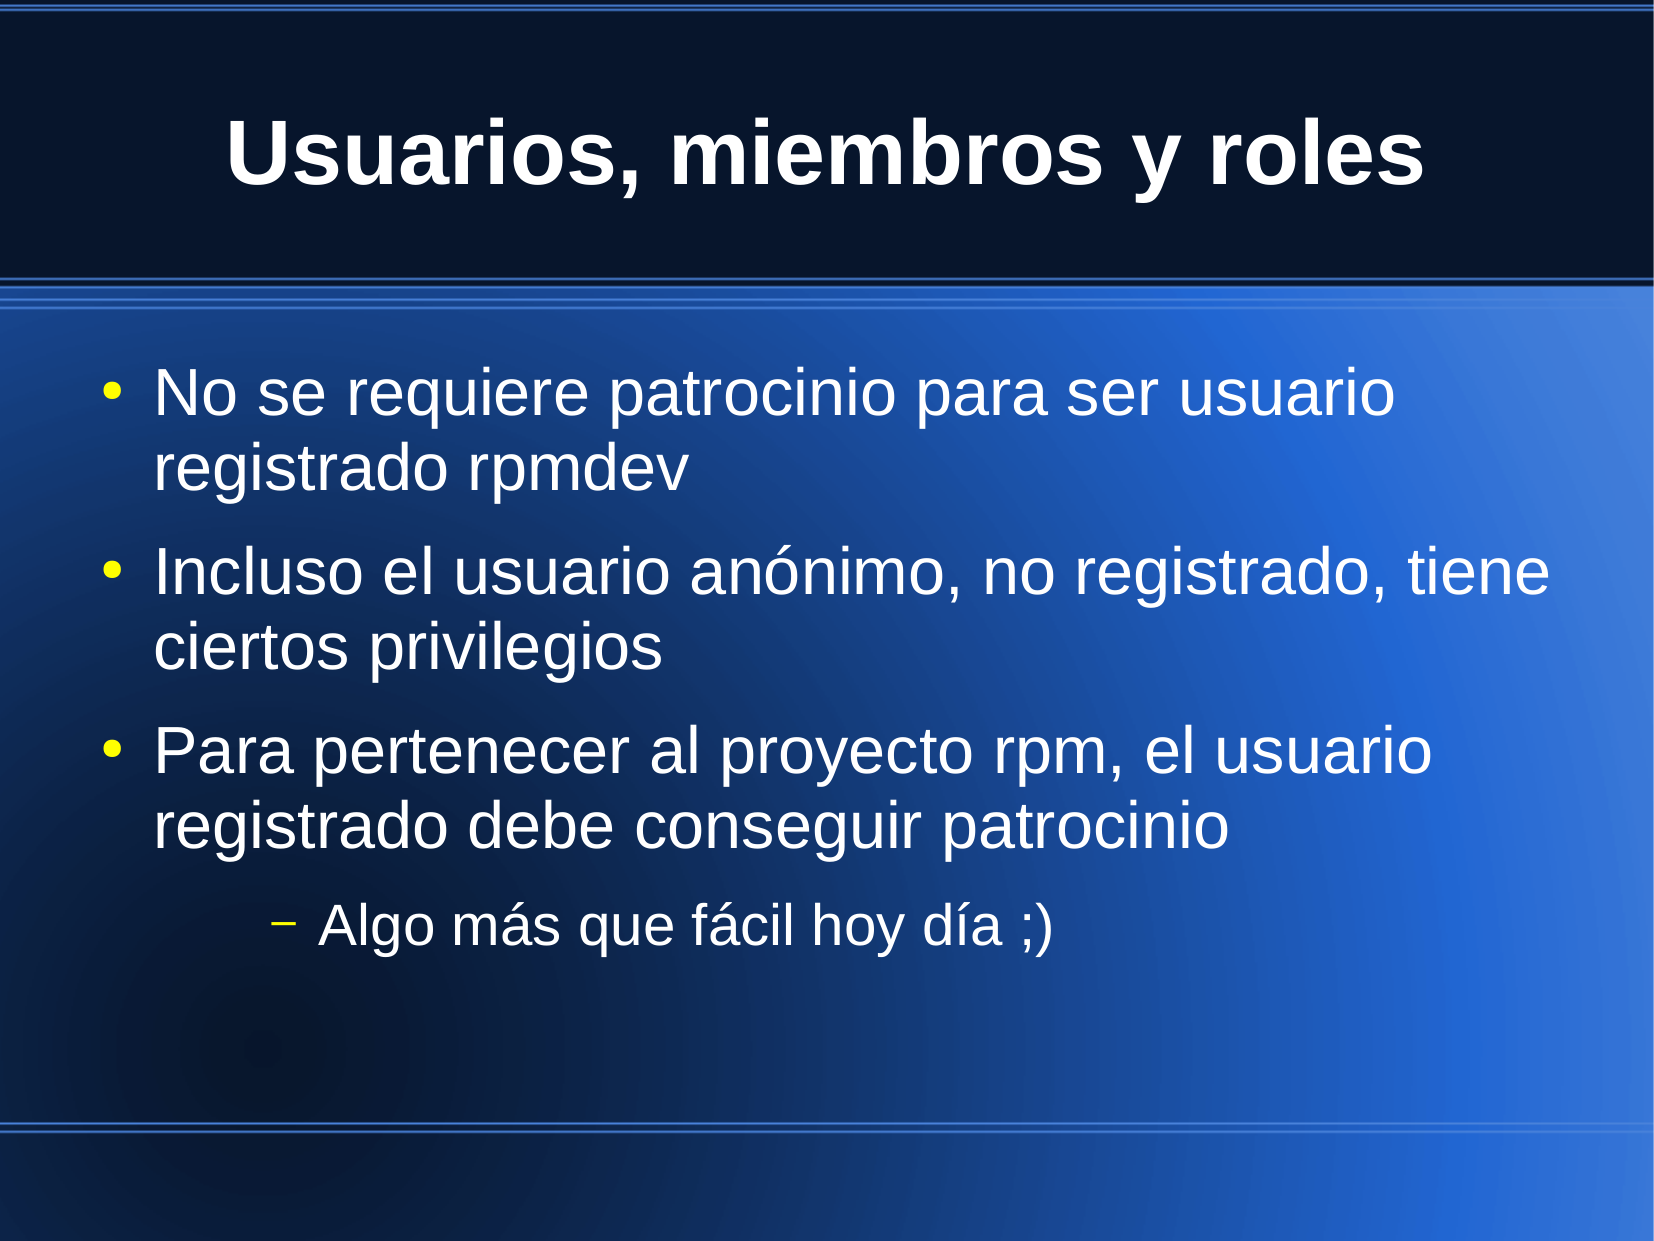

# Usuarios, miembros y roles
No se requiere patrocinio para ser usuario registrado rpmdev
Incluso el usuario anónimo, no registrado, tiene ciertos privilegios
Para pertenecer al proyecto rpm, el usuario registrado debe conseguir patrocinio
Algo más que fácil hoy día ;)